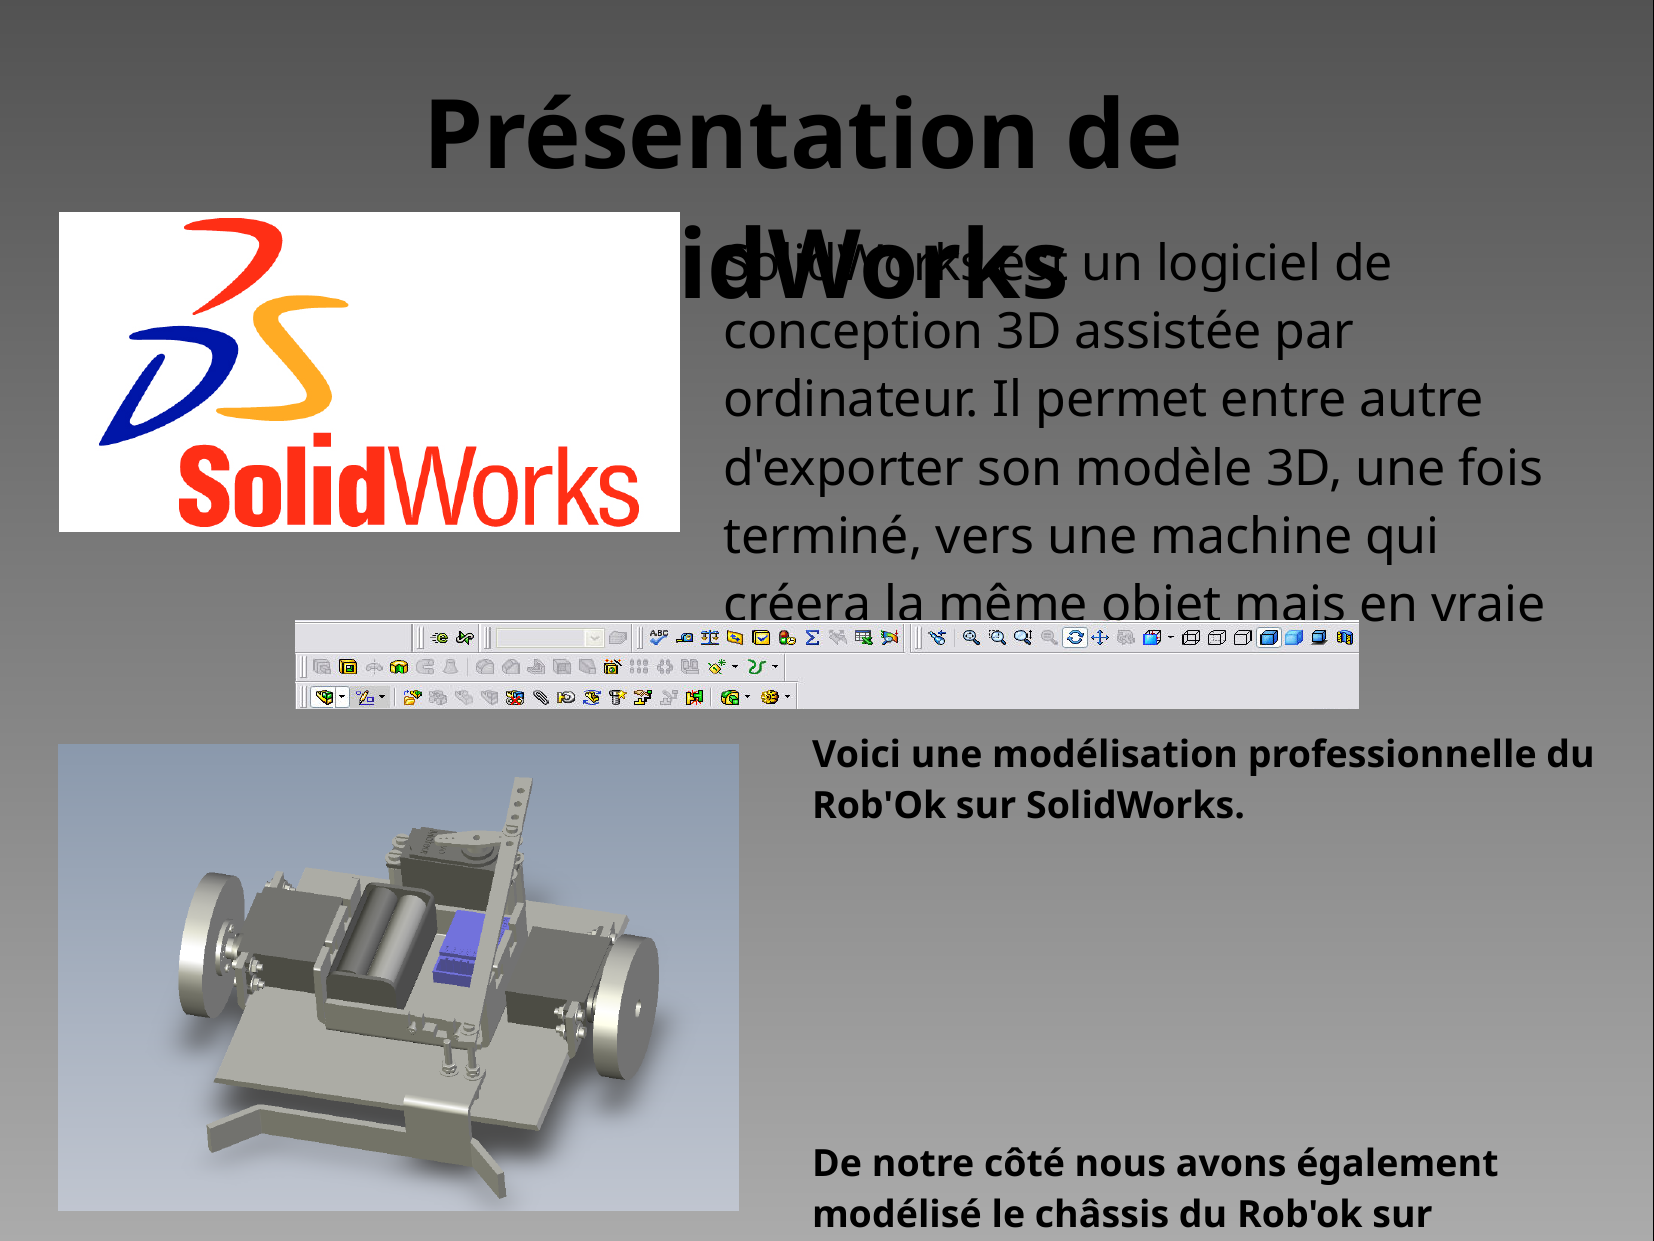

Présentation de SolidWorks
SolidWorks est un logiciel de conception 3D assistée par ordinateur. Il permet entre autre d'exporter son modèle 3D, une fois terminé, vers une machine qui créera la même objet mais en vraie matière cette fois-ci.
Voici une modélisation professionnelle du Rob'Ok sur SolidWorks.
De notre côté nous avons également modélisé le châssis du Rob'ok sur SolidWorks.